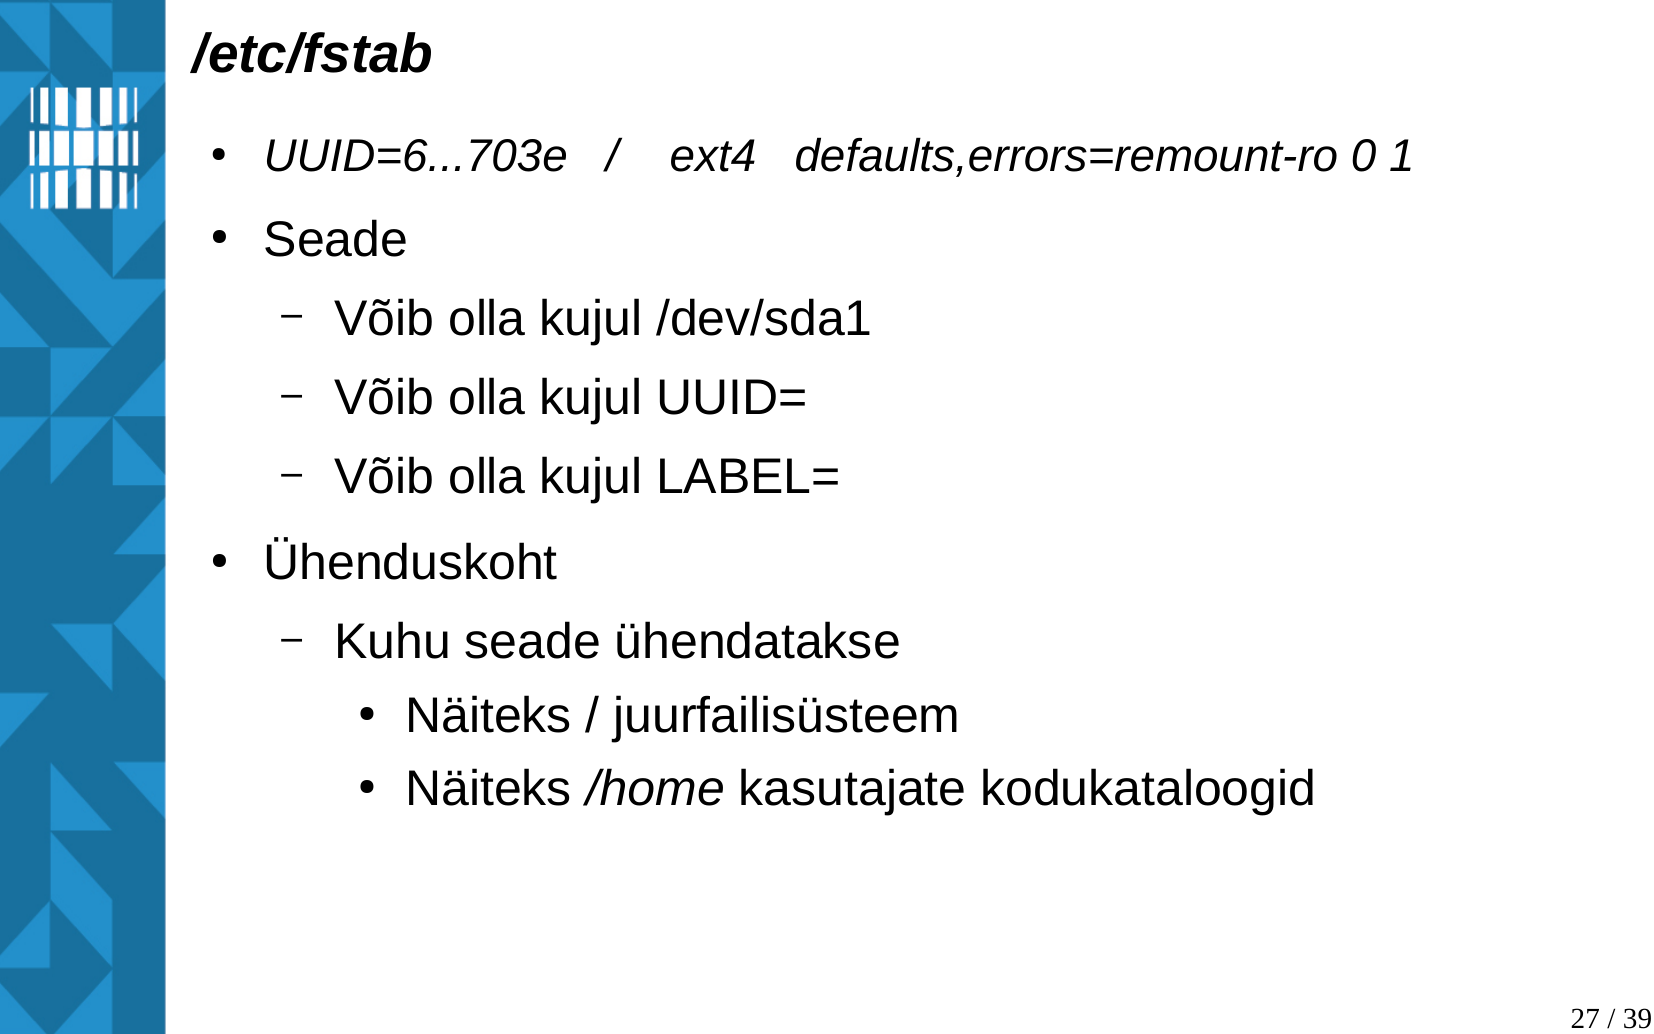

# /etc/fstab
UUID=6...703e / ext4 defaults,errors=remount-ro 0 1
Seade
Võib olla kujul /dev/sda1
Võib olla kujul UUID=
Võib olla kujul LABEL=
Ühenduskoht
Kuhu seade ühendatakse
Näiteks / juurfailisüsteem
Näiteks /home kasutajate kodukataloogid
27